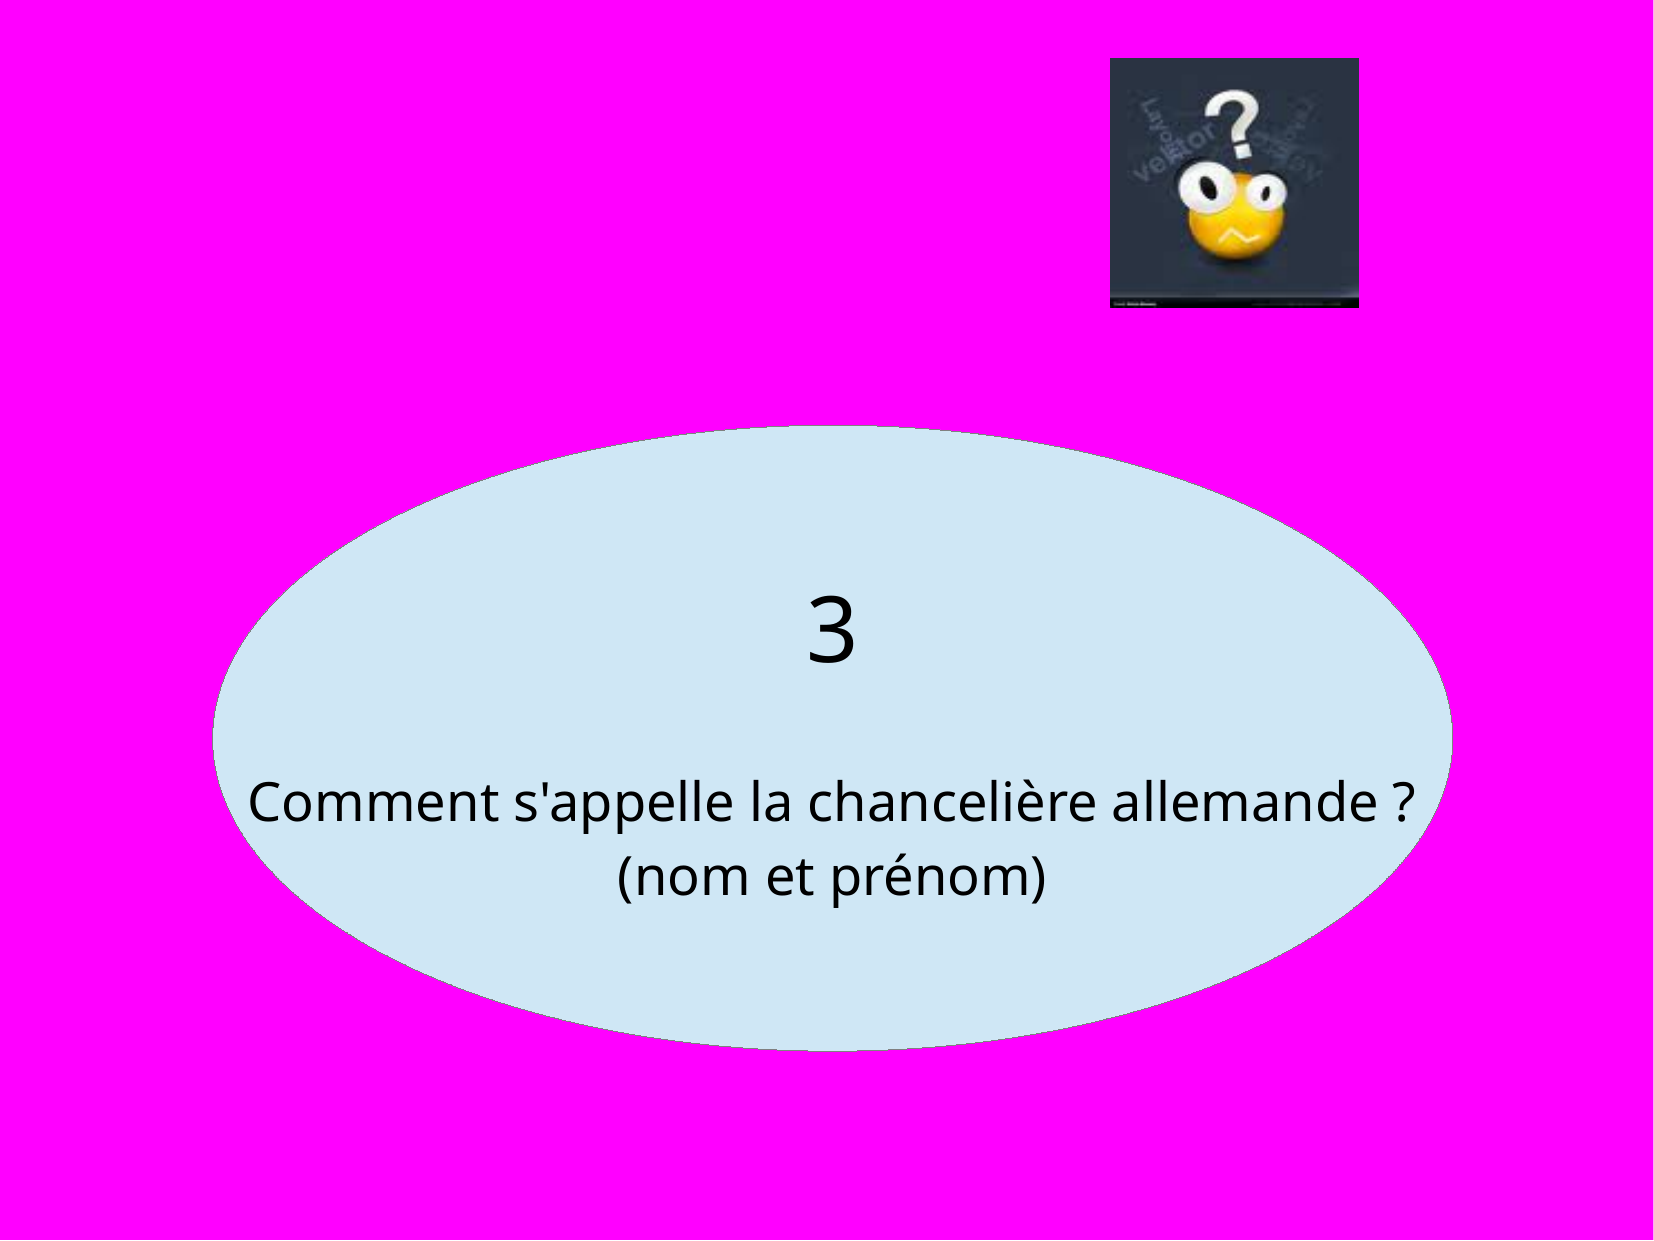

#
3
Comment s'appelle la chancelière allemande ?
(nom et prénom)